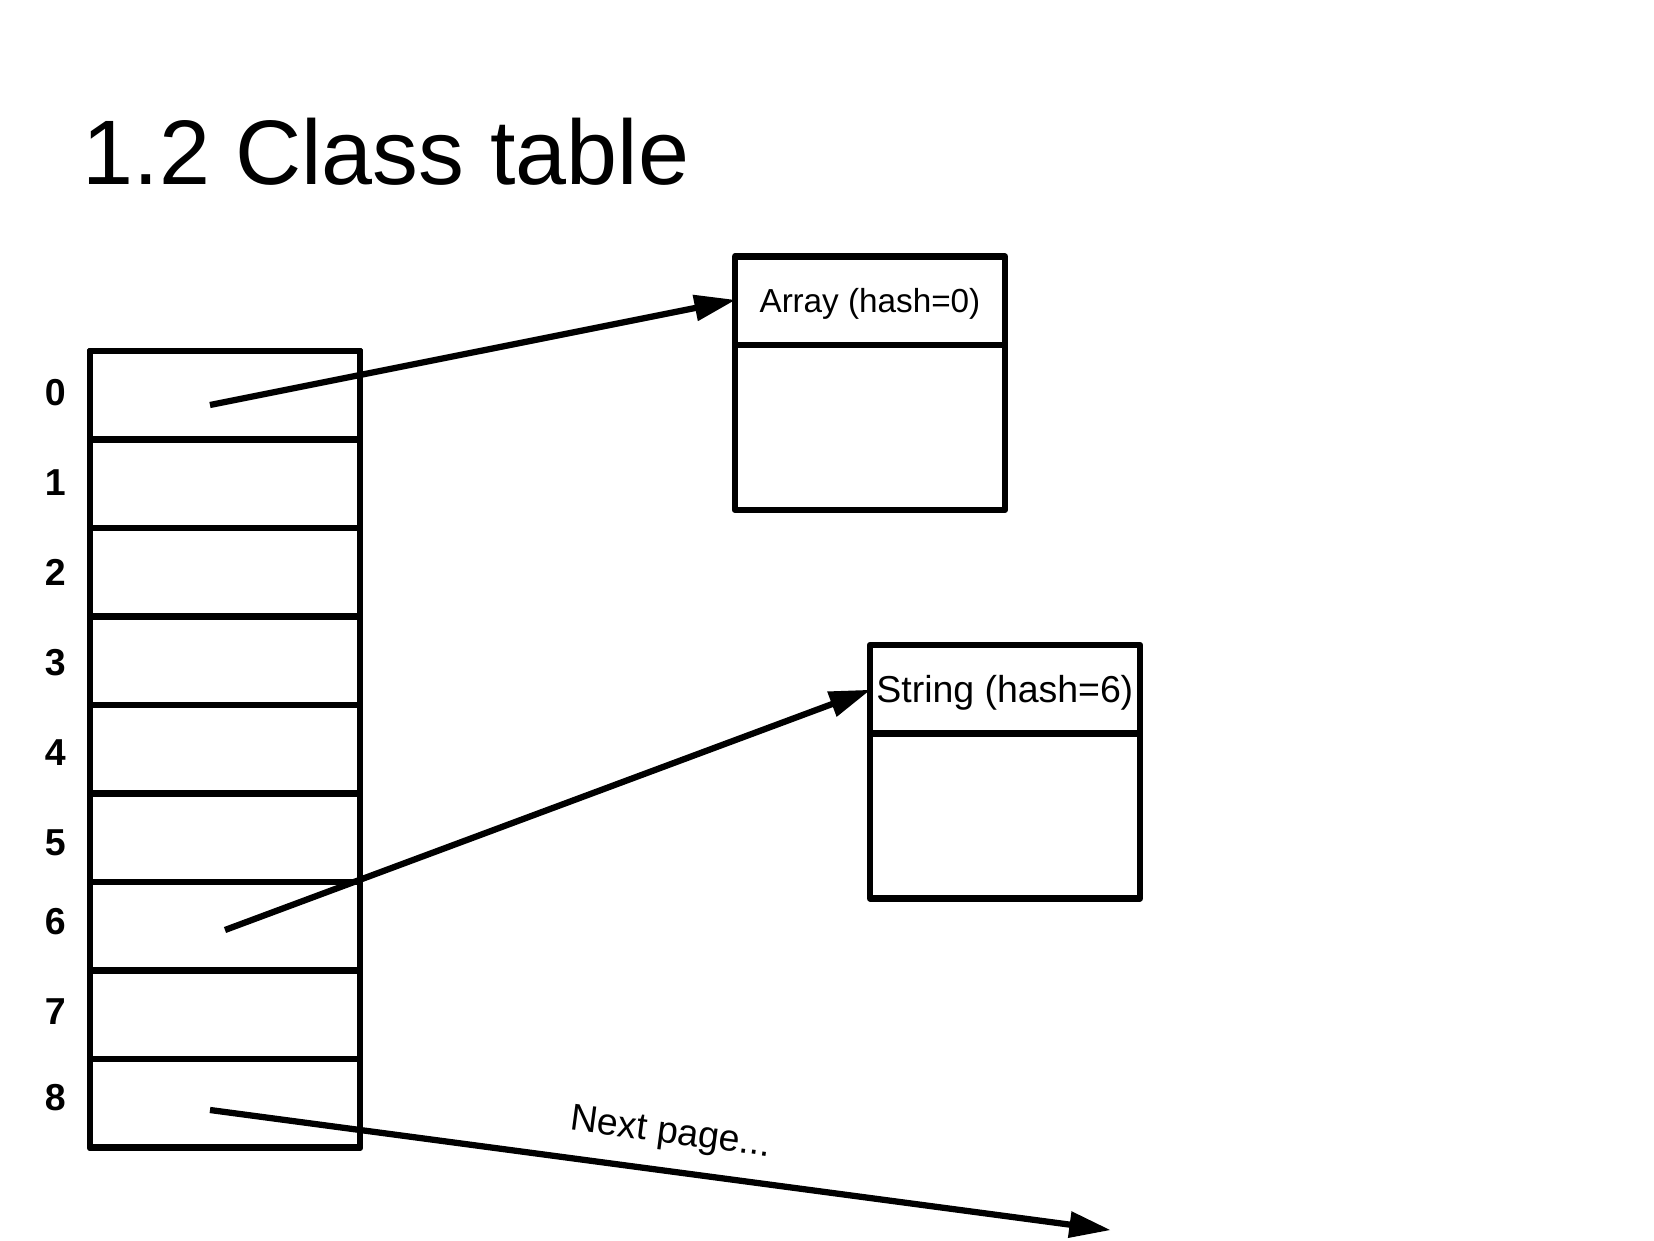

# 1.2 Class table
Array (hash=0)
0
1
2
3
4
5
6
7
8
String (hash=6)
Next page...